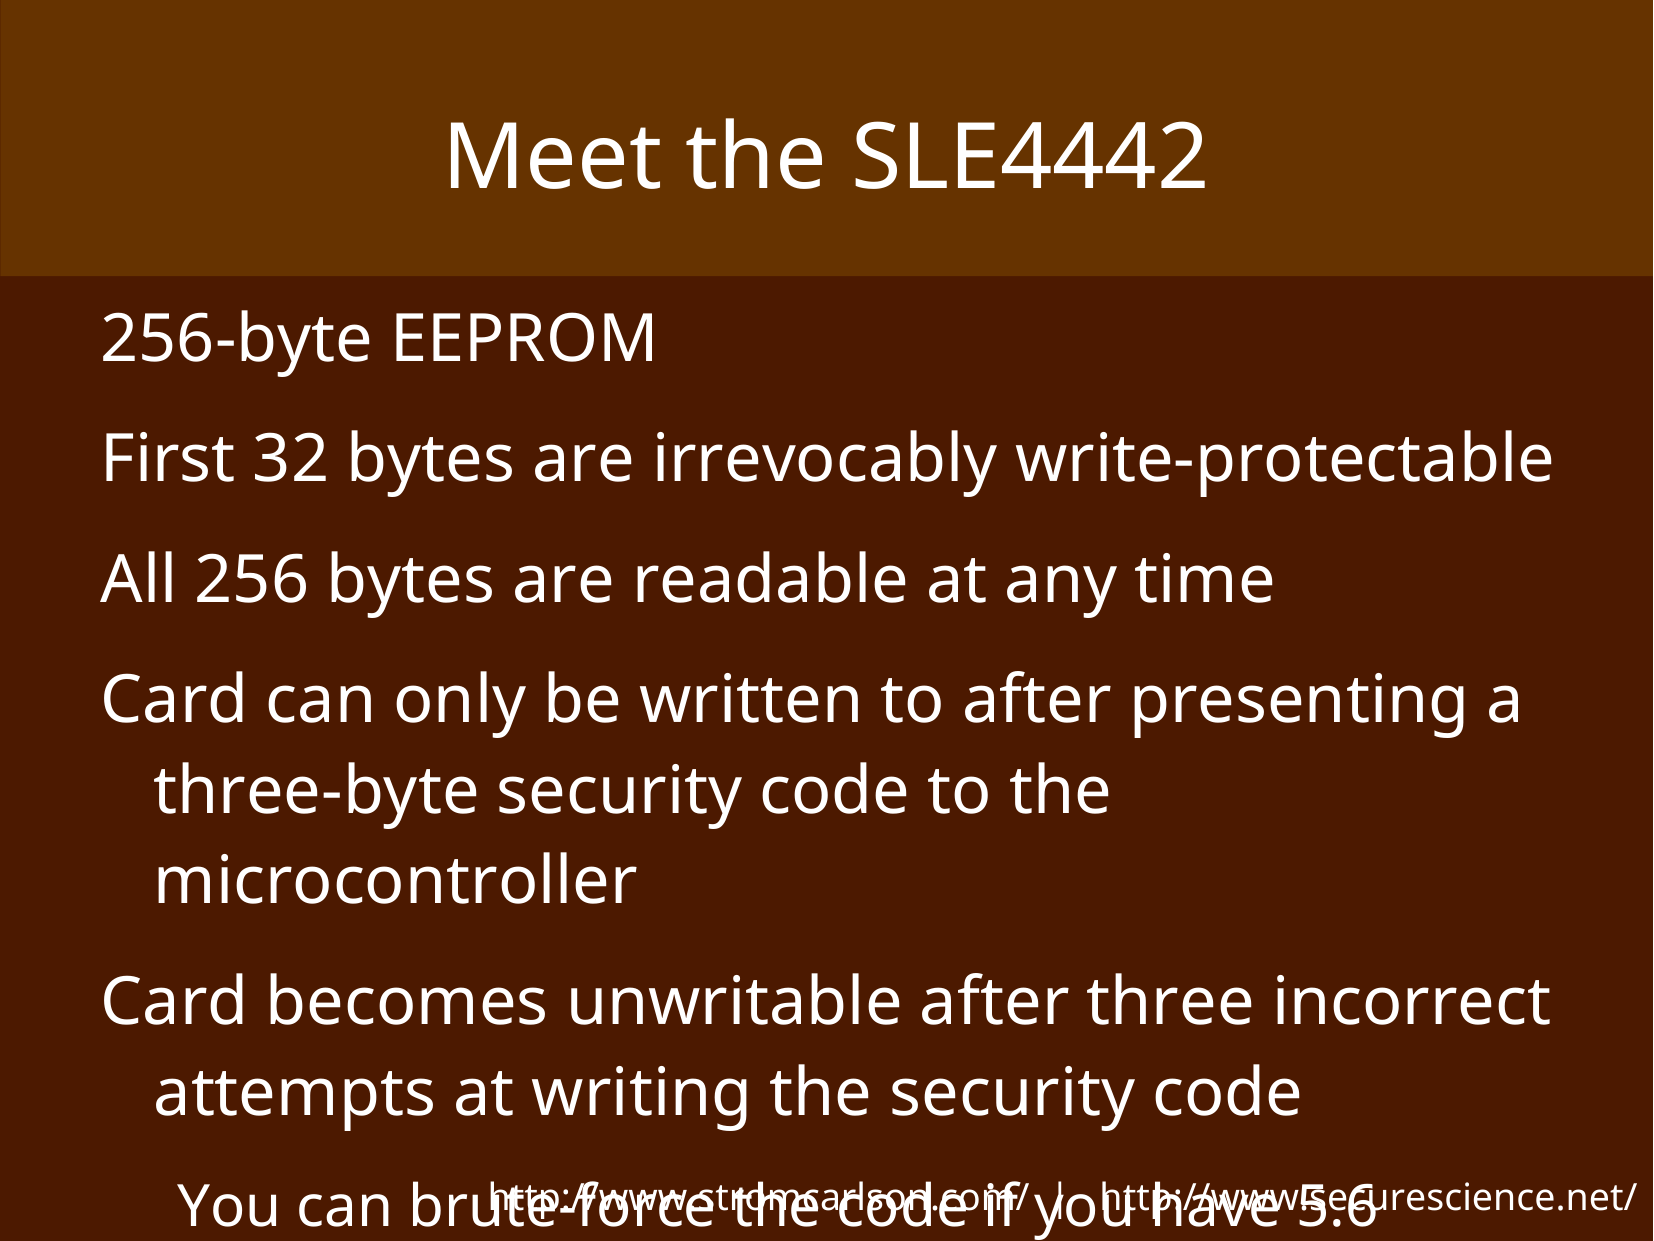

# Meet the SLE4442
256-byte EEPROM
First 32 bytes are irrevocably write-protectable
All 256 bytes are readable at any time
Card can only be written to after presenting a three-byte security code to the microcontroller
Card becomes unwritable after three incorrect attempts at writing the security code
You can brute-force the code if you have 5.6 million identical cards and a lot of free time